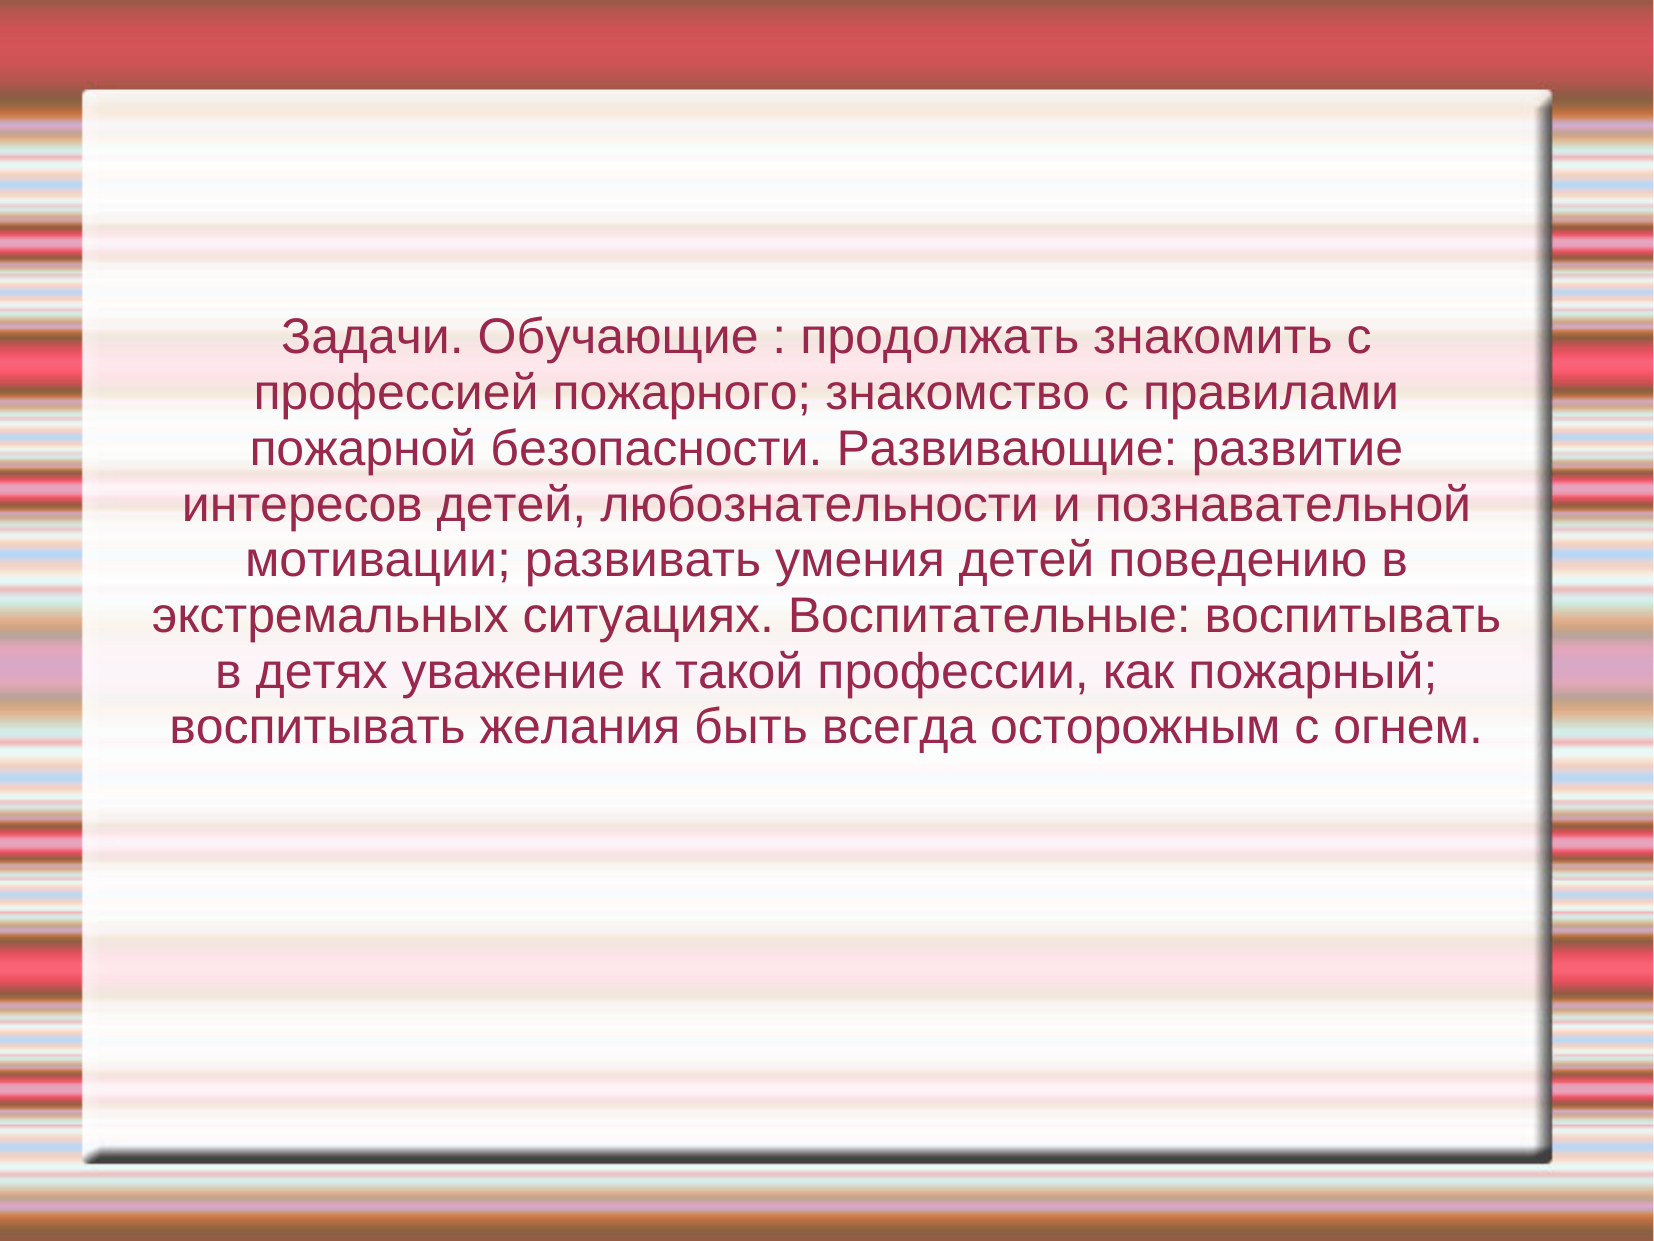

# Задачи. Обучающие : продолжать знакомить с профессией пожарного; знакомство с правилами пожарной безопасности. Развивающие: развитие интересов детей, любознательности и познавательной мотивации; развивать умения детей поведению в экстремальных ситуациях. Воспитательные: воспитывать в детях уважение к такой профессии, как пожарный; воспитывать желания быть всегда осторожным с огнем.